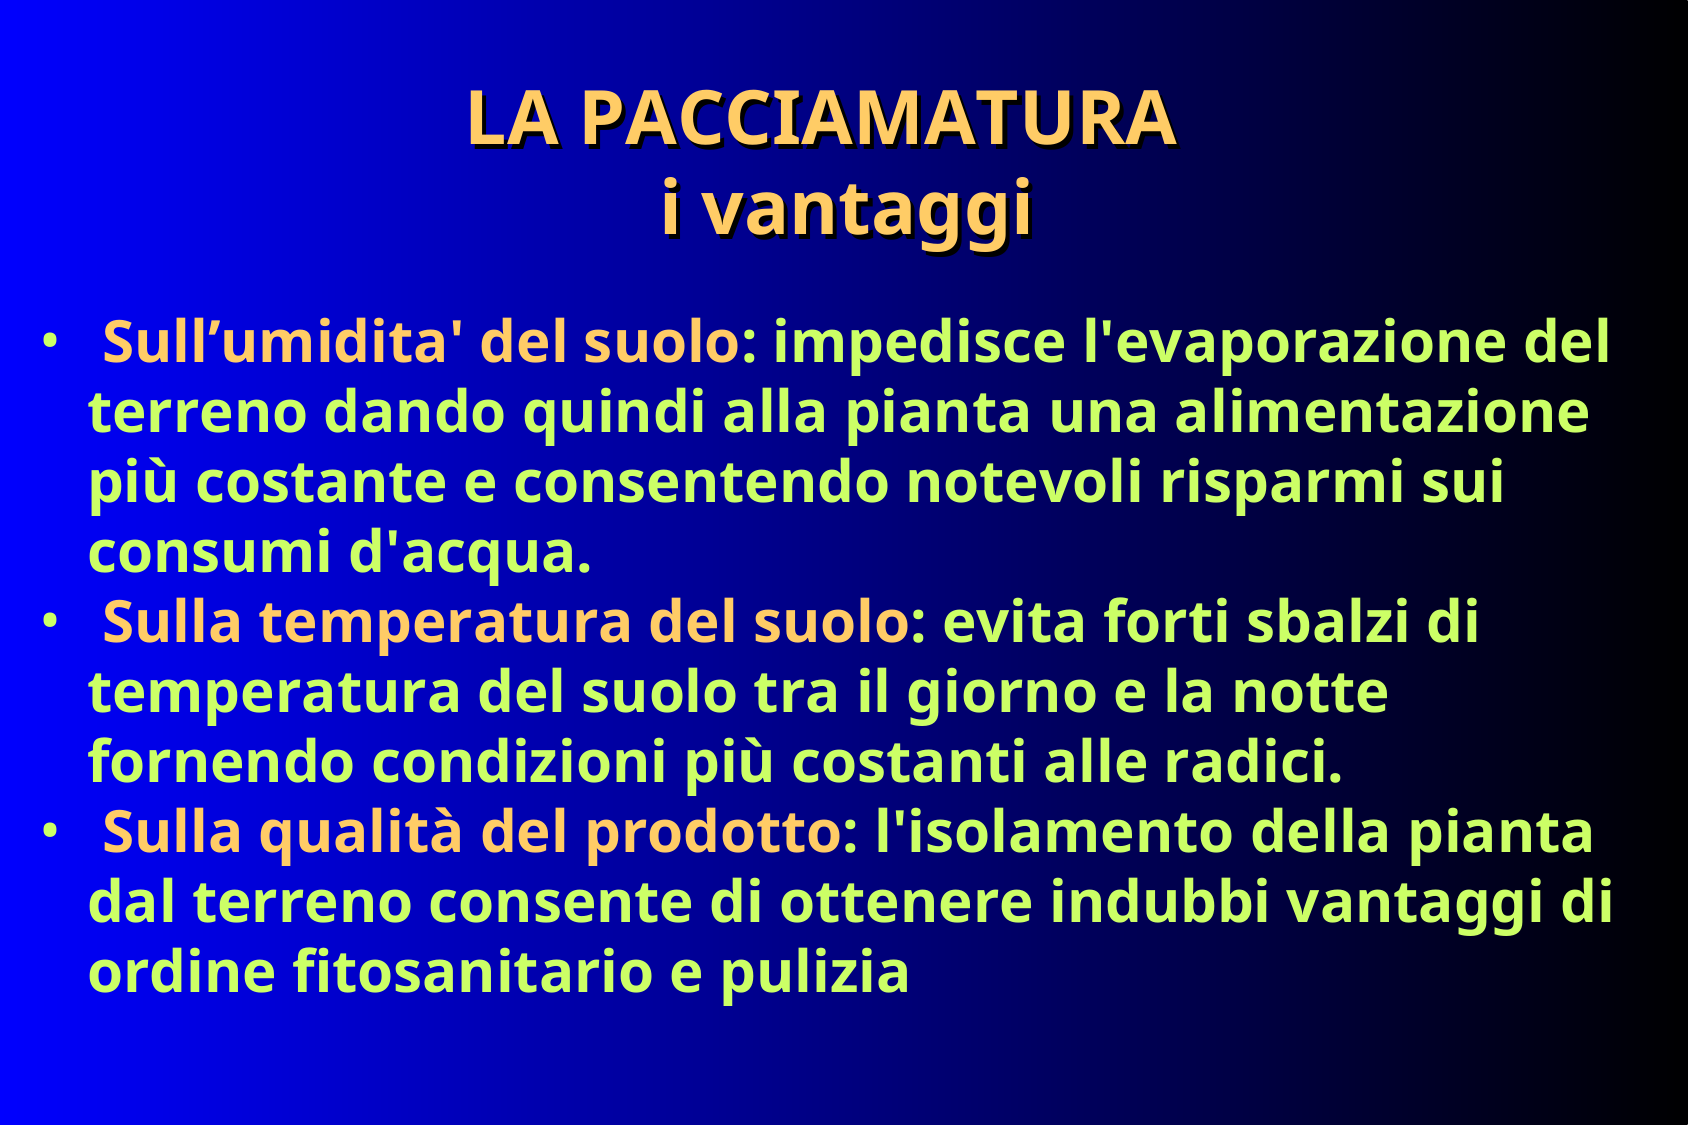

LA PACCIAMATURA
 i vantaggi
 Sull’umidita' del suolo: impedisce l'evaporazione del terreno dando quindi alla pianta una alimentazione più costante e consentendo notevoli risparmi sui consumi d'acqua.
 Sulla temperatura del suolo: evita forti sbalzi di temperatura del suolo tra il giorno e la notte fornendo condizioni più costanti alle radici.
 Sulla qualità del prodotto: l'isolamento della pianta dal terreno consente di ottenere indubbi vantaggi di ordine fitosanitario e pulizia